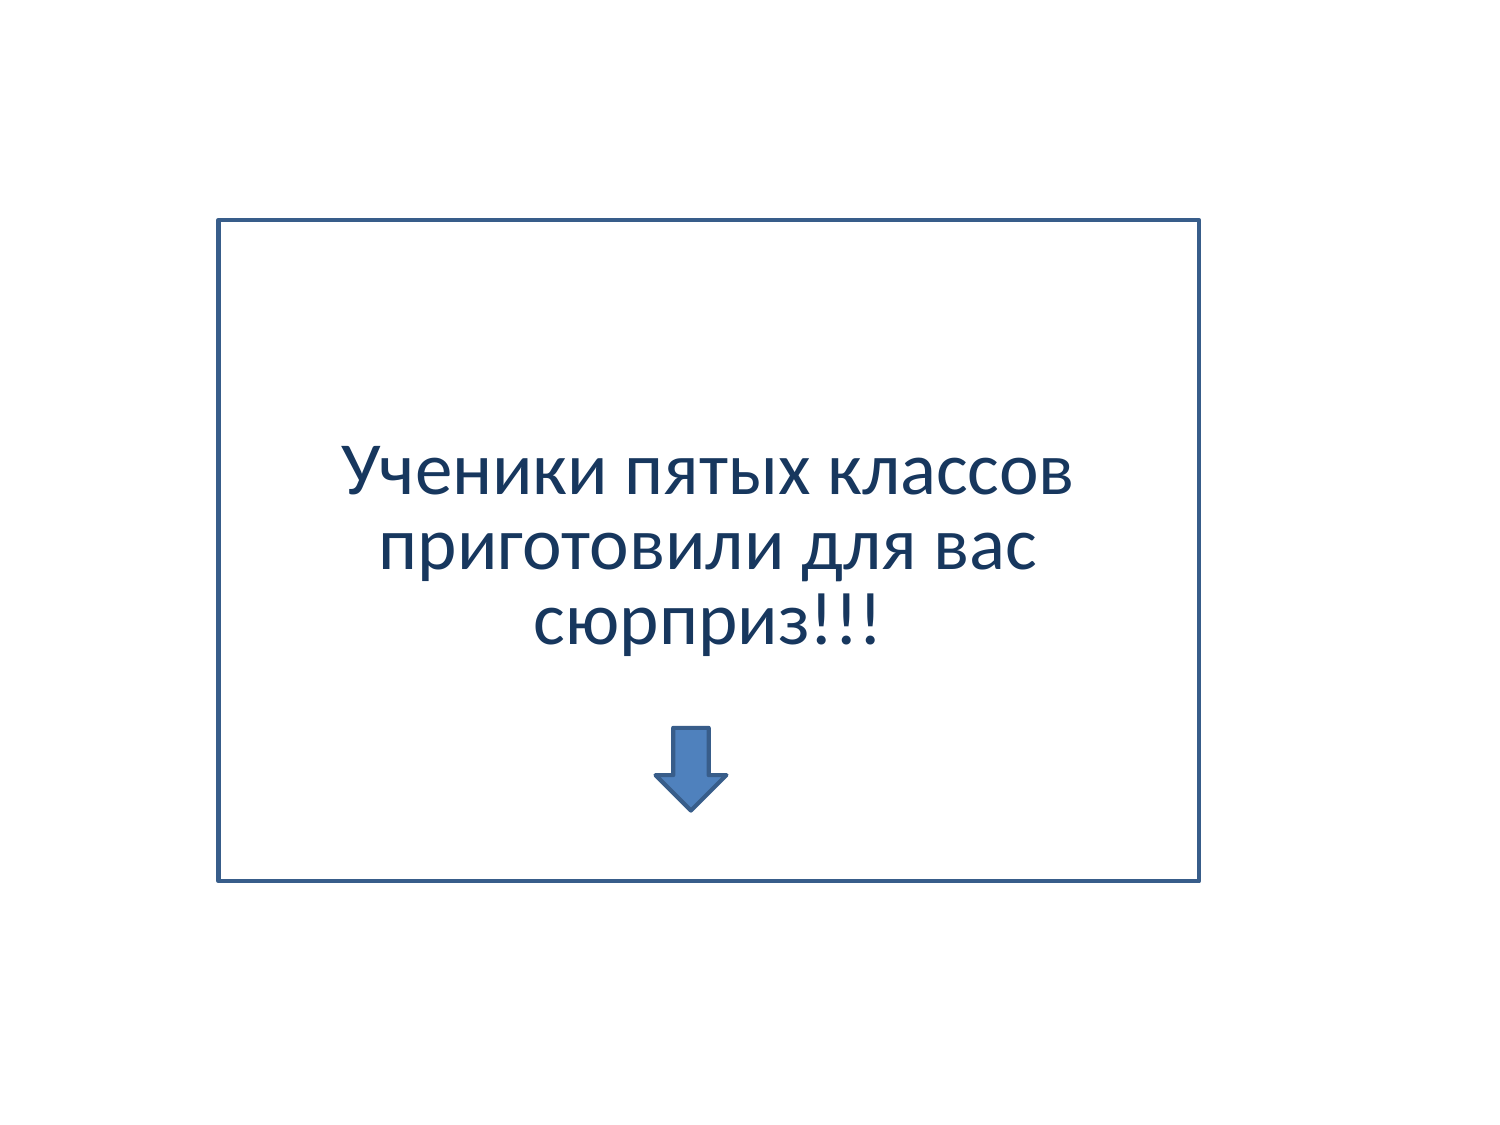

Ученики пятых классов приготовили для вас сюрприз!!!